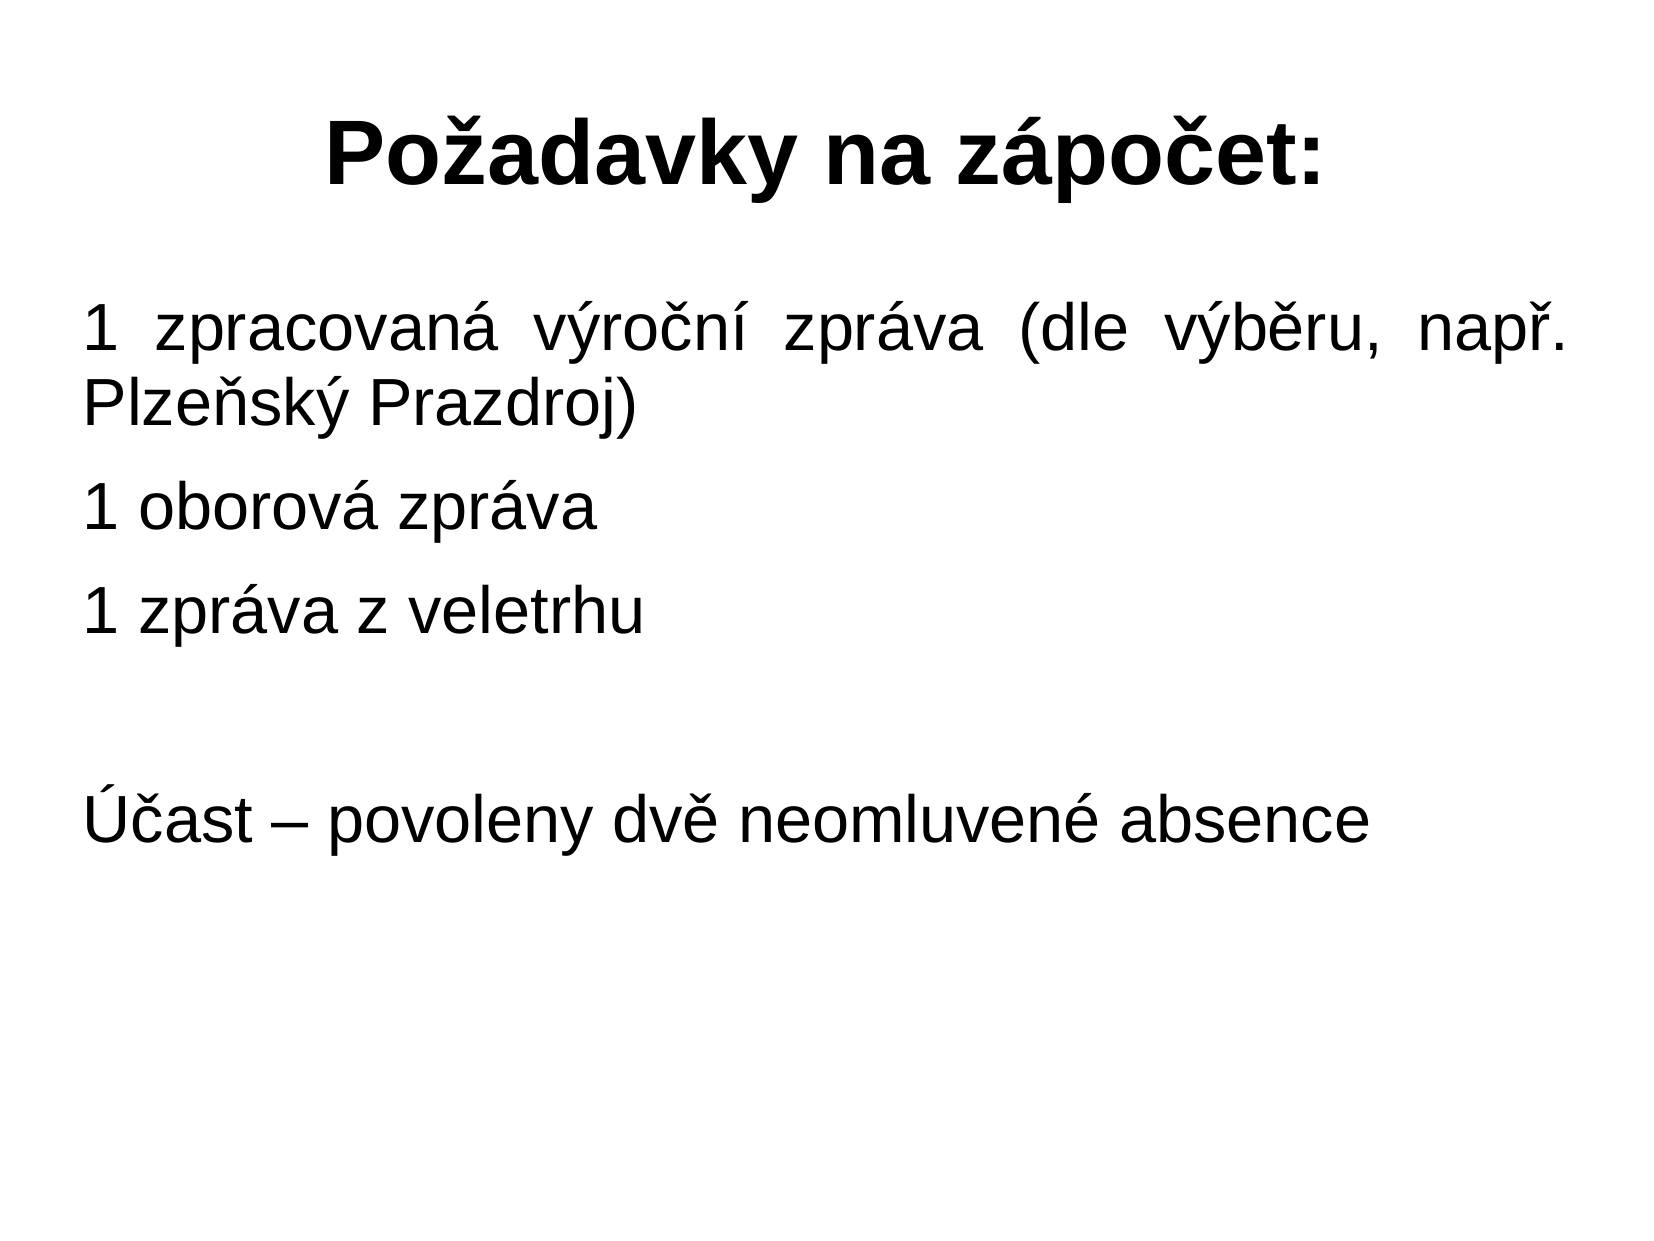

# Požadavky na zápočet:
1 zpracovaná výroční zpráva (dle výběru, např. Plzeňský Prazdroj)
1 oborová zpráva
1 zpráva z veletrhu
Účast – povoleny dvě neomluvené absence